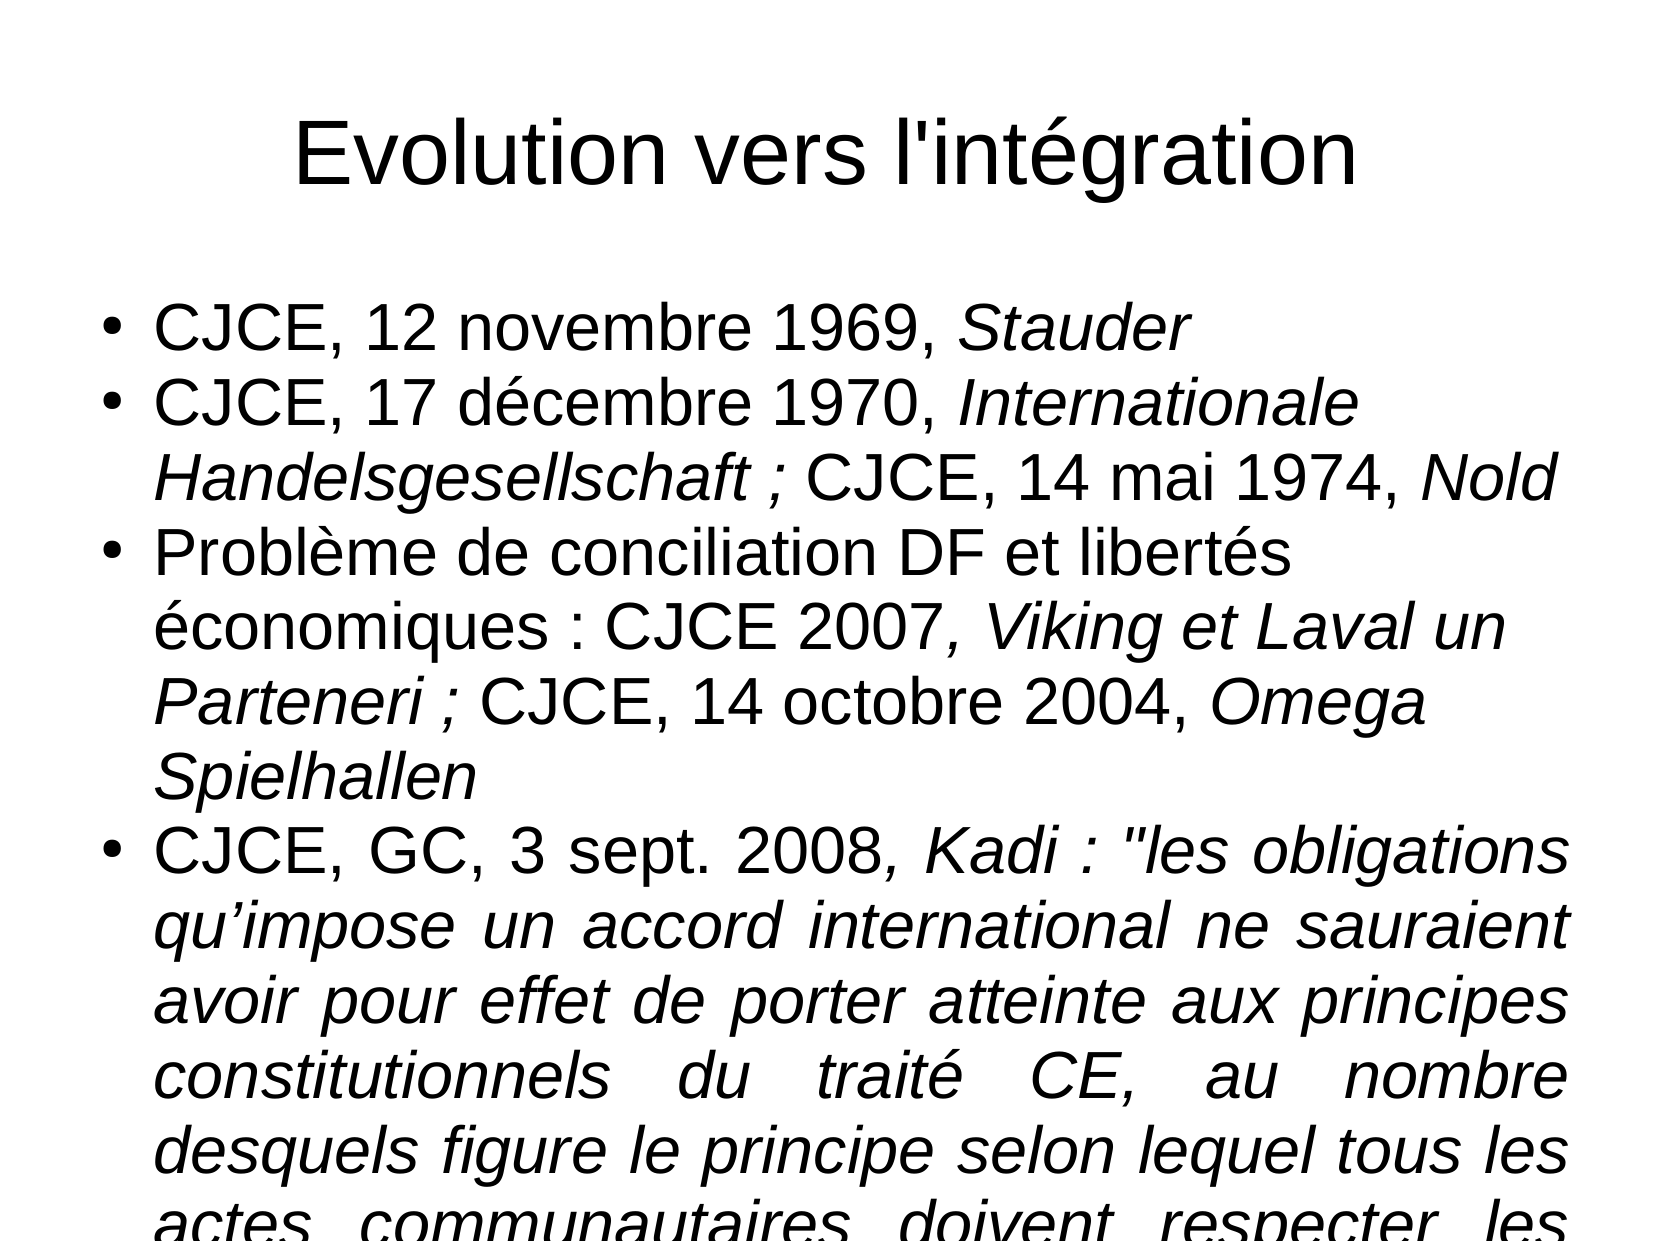

# Evolution vers l'intégration
CJCE, 12 novembre 1969, Stauder
CJCE, 17 décembre 1970, Internationale Handelsgesellschaft ; CJCE, 14 mai 1974, Nold
Problème de conciliation DF et libertés économiques : CJCE 2007, Viking et Laval un Parteneri ; CJCE, 14 octobre 2004, Omega Spielhallen
CJCE, GC, 3 sept. 2008, Kadi : "les obligations qu’impose un accord international ne sauraient avoir pour effet de porter atteinte aux principes constitutionnels du traité CE, au nombre desquels figure le principe selon lequel tous les actes communautaires doivent respecter les droits fondamentaux, ce respect constituant une condition de leur légalité qu’il incombe à la Cour de contrôler dans le cadre du système complet de voies de recours qu’établit ce traité."